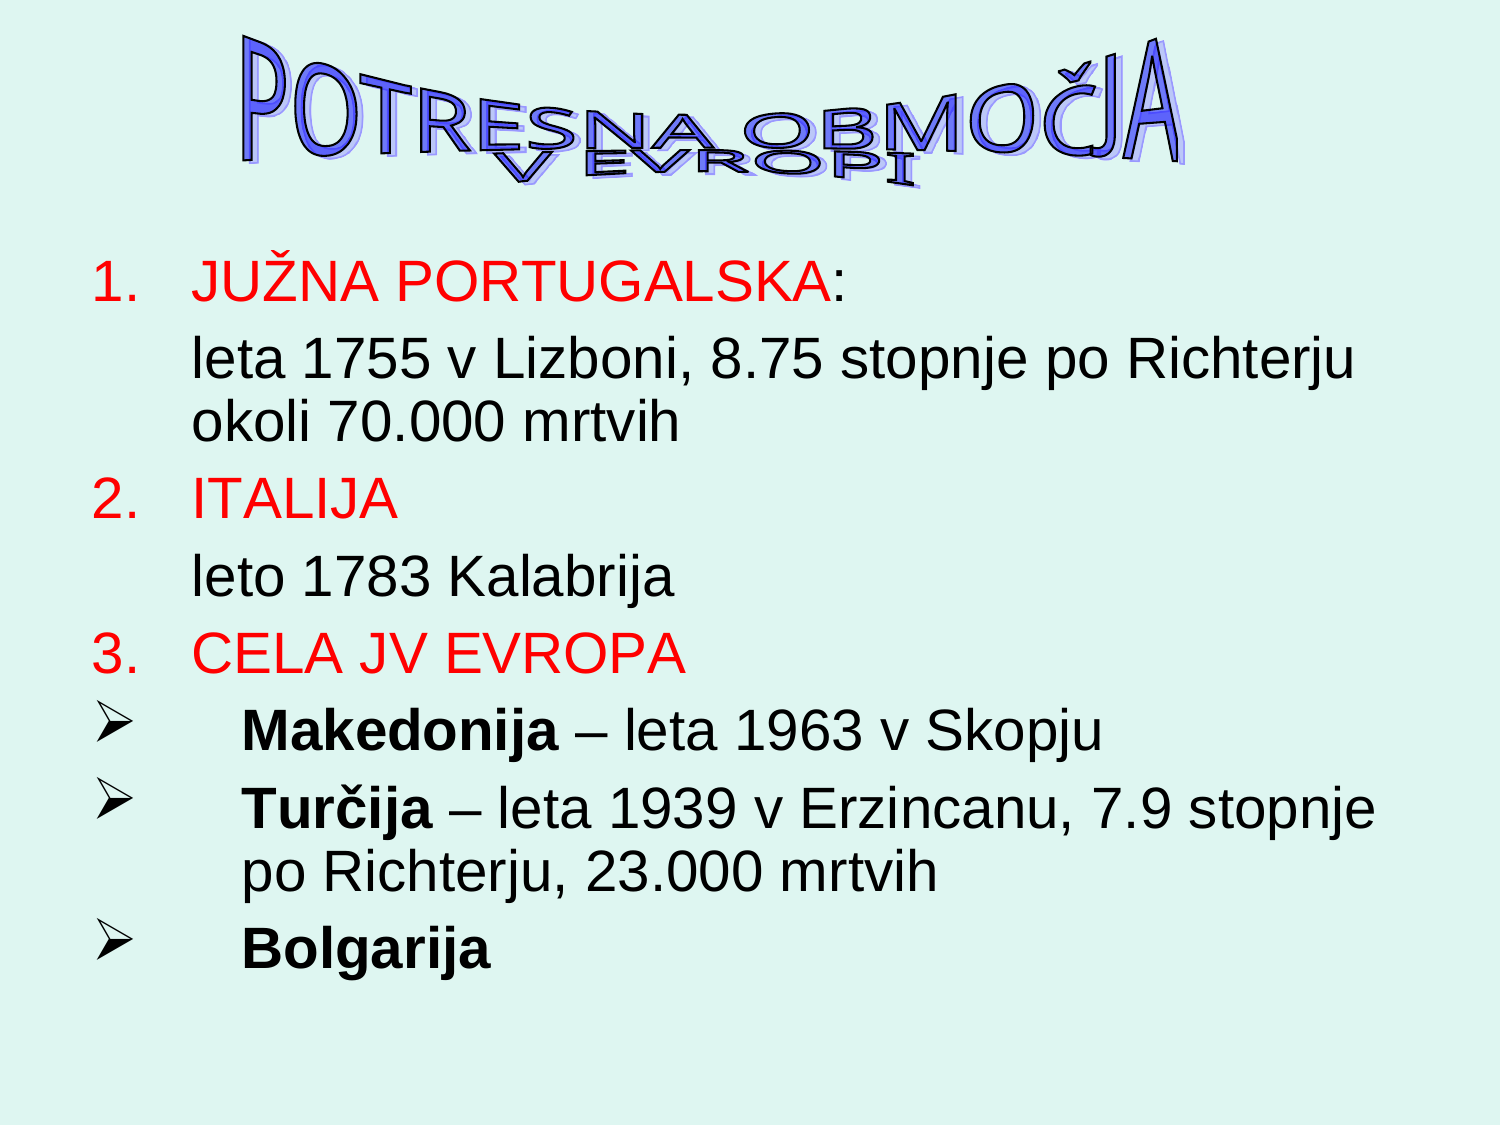

POTRESNA OBMOČJA
V EVROPI
#
JUŽNA PORTUGALSKA:
	leta 1755 v Lizboni, 8.75 stopnje po Richterju okoli 70.000 mrtvih
ITALIJA
 	leto 1783 Kalabrija
CELA JV EVROPA
	Makedonija – leta 1963 v Skopju
	Turčija – leta 1939 v Erzincanu, 7.9 stopnje 	po Richterju, 23.000 mrtvih
	Bolgarija